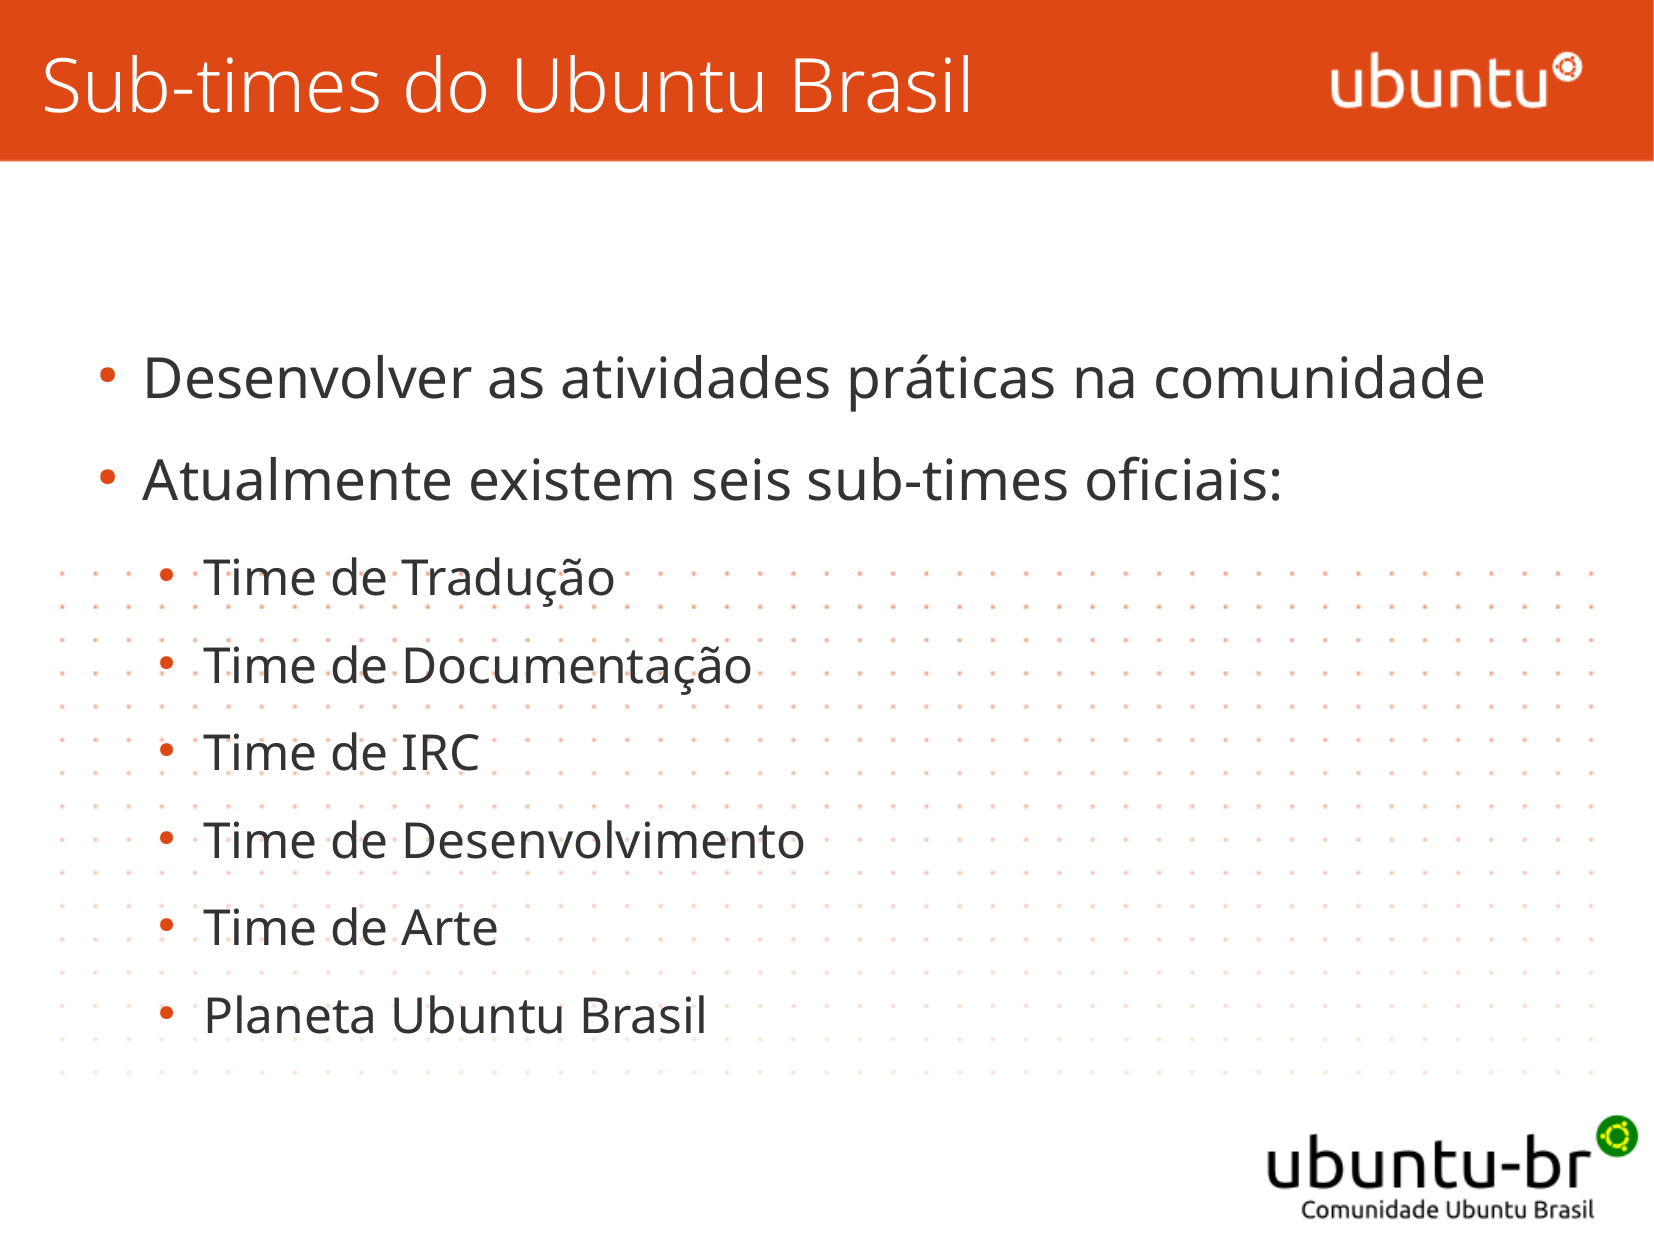

# Sub-times do Ubuntu Brasil
Desenvolver as atividades práticas na comunidade
Atualmente existem seis sub-times oficiais:
Time de Tradução
Time de Documentação
Time de IRC
Time de Desenvolvimento
Time de Arte
Planeta Ubuntu Brasil